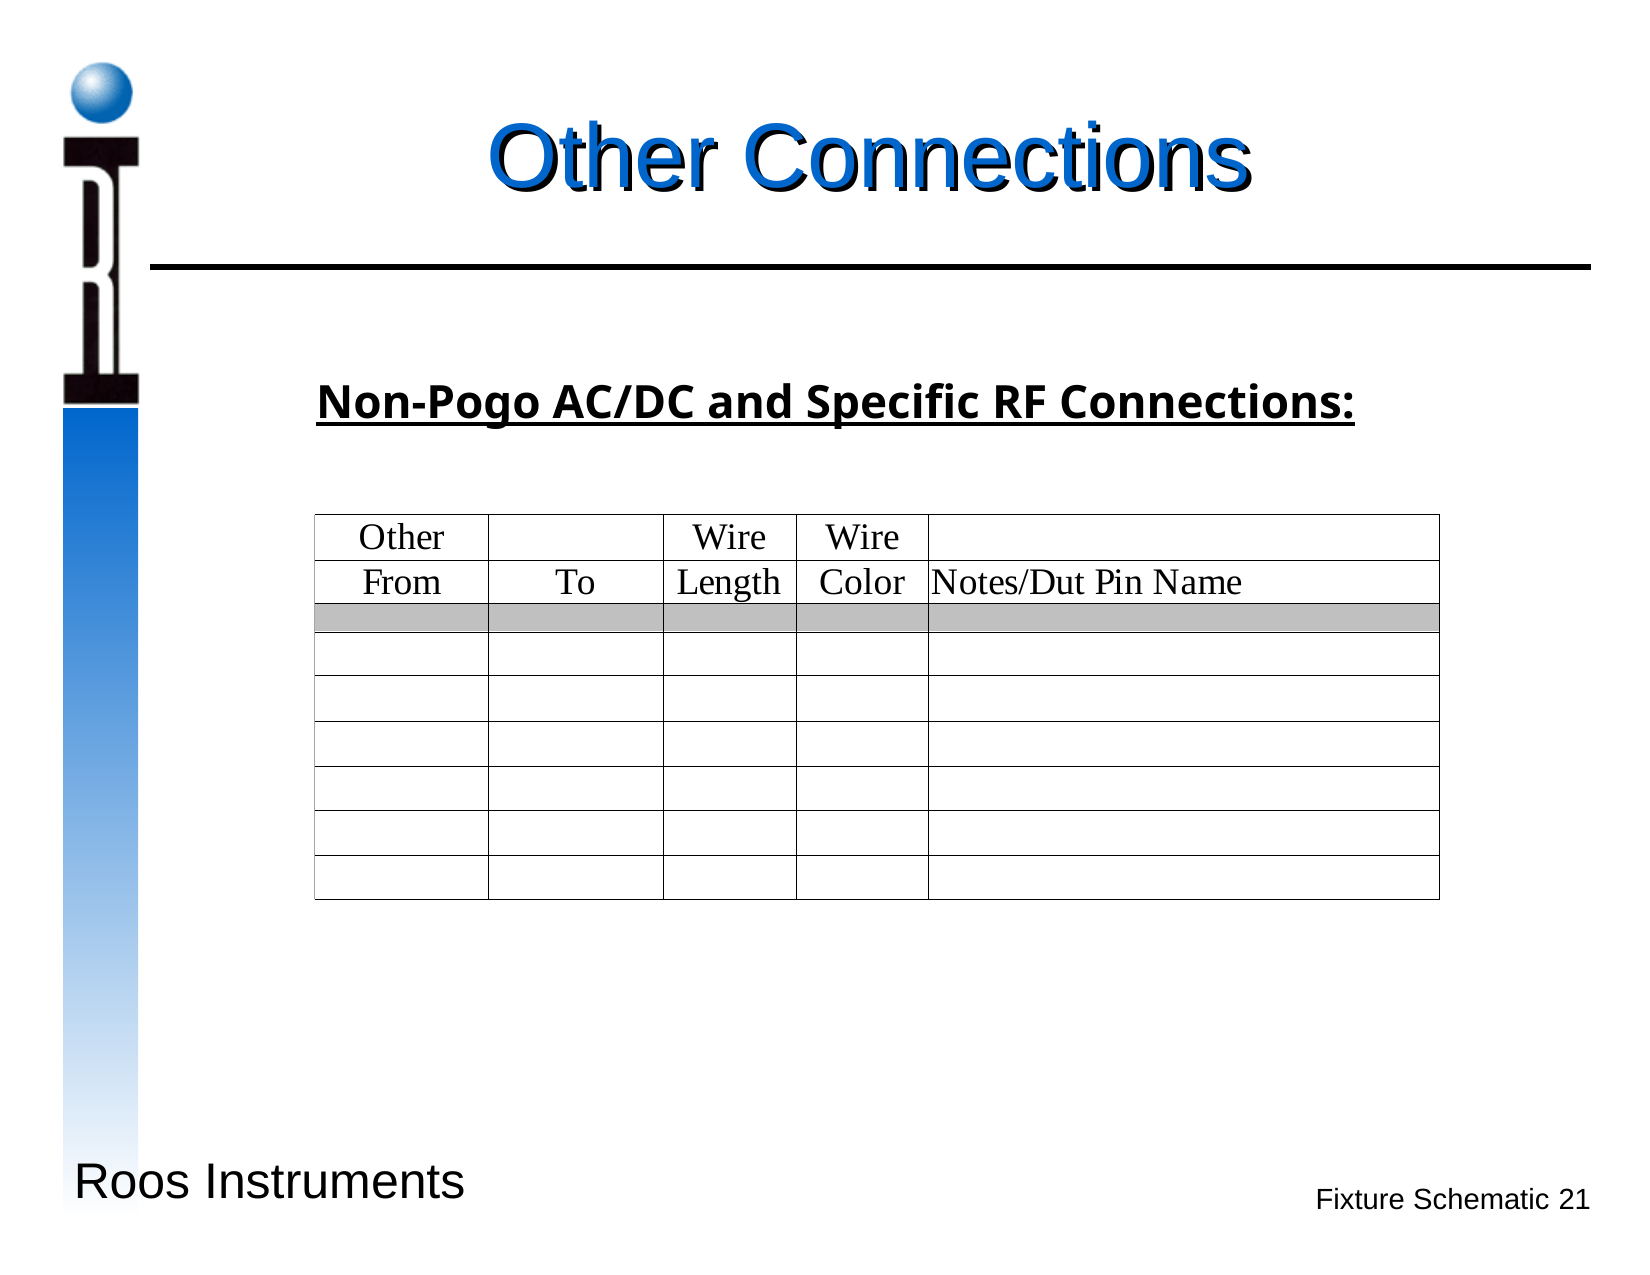

# Other Connections
Non-Pogo AC/DC and Specific RF Connections:
21